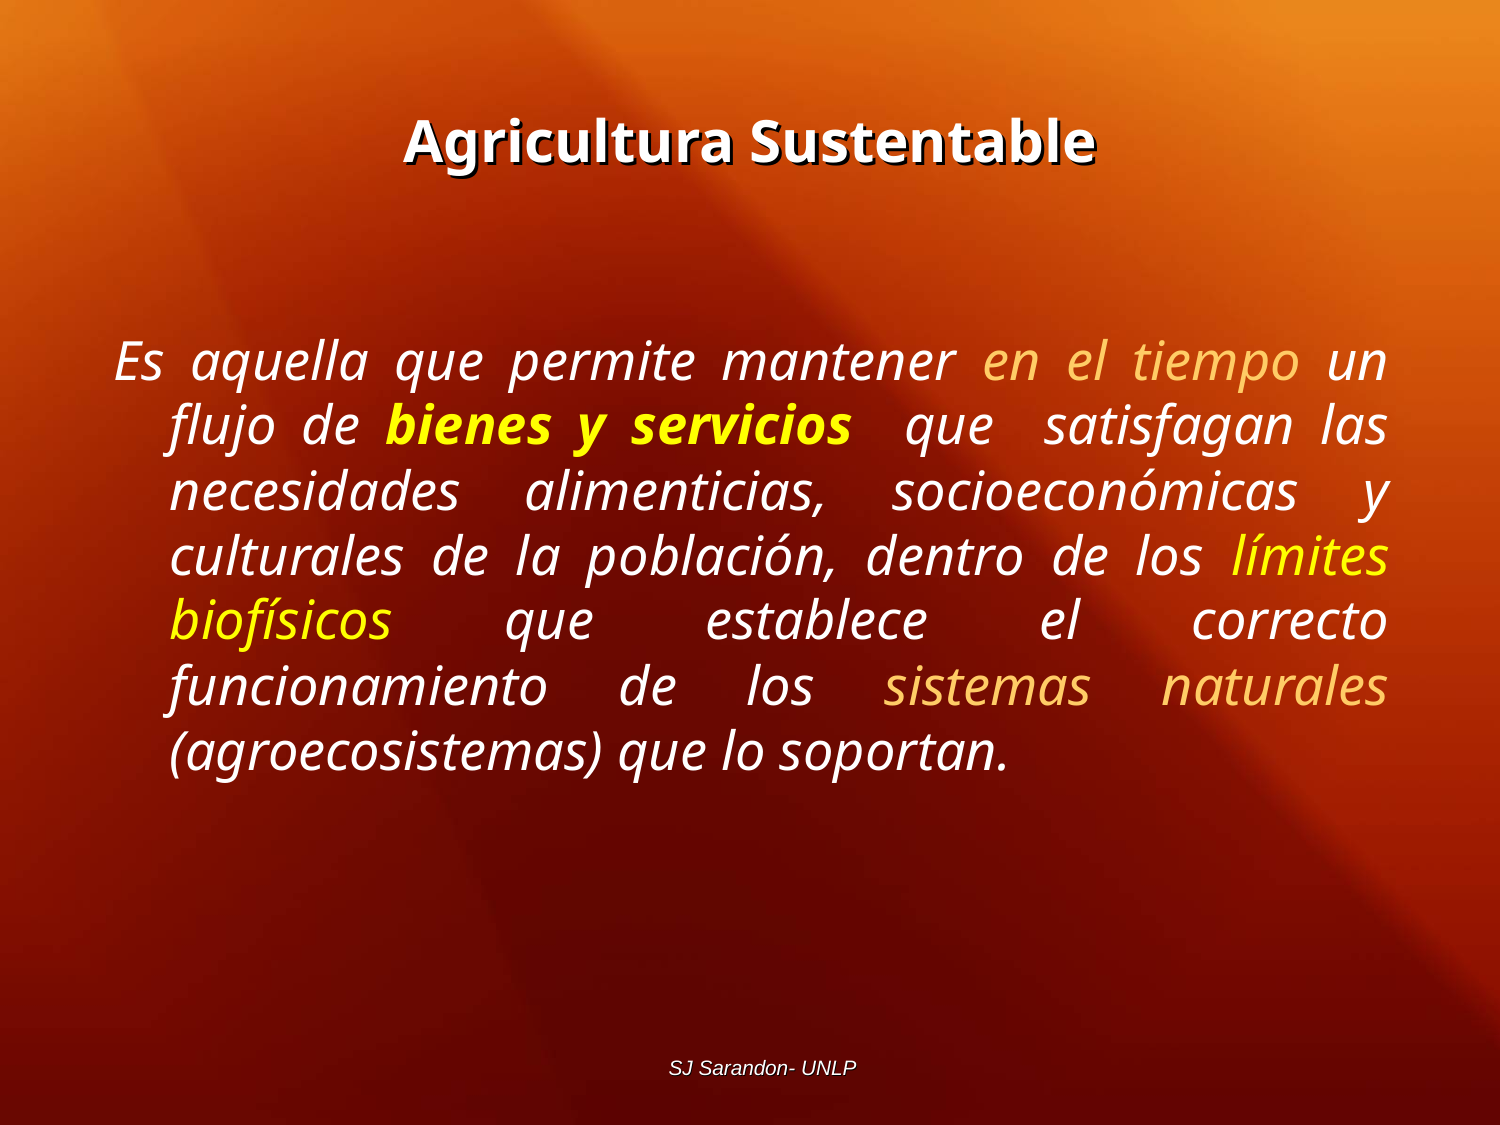

# Agricultura Sustentable
Es aquella que permite mantener en el tiempo un flujo de bienes y servicios que satisfagan las necesidades alimenticias, socioeconómicas y culturales de la población, dentro de los límites biofísicos que establece el correcto funcionamiento de los sistemas naturales (agroecosistemas) que lo soportan.
SJ Sarandon- UNLP